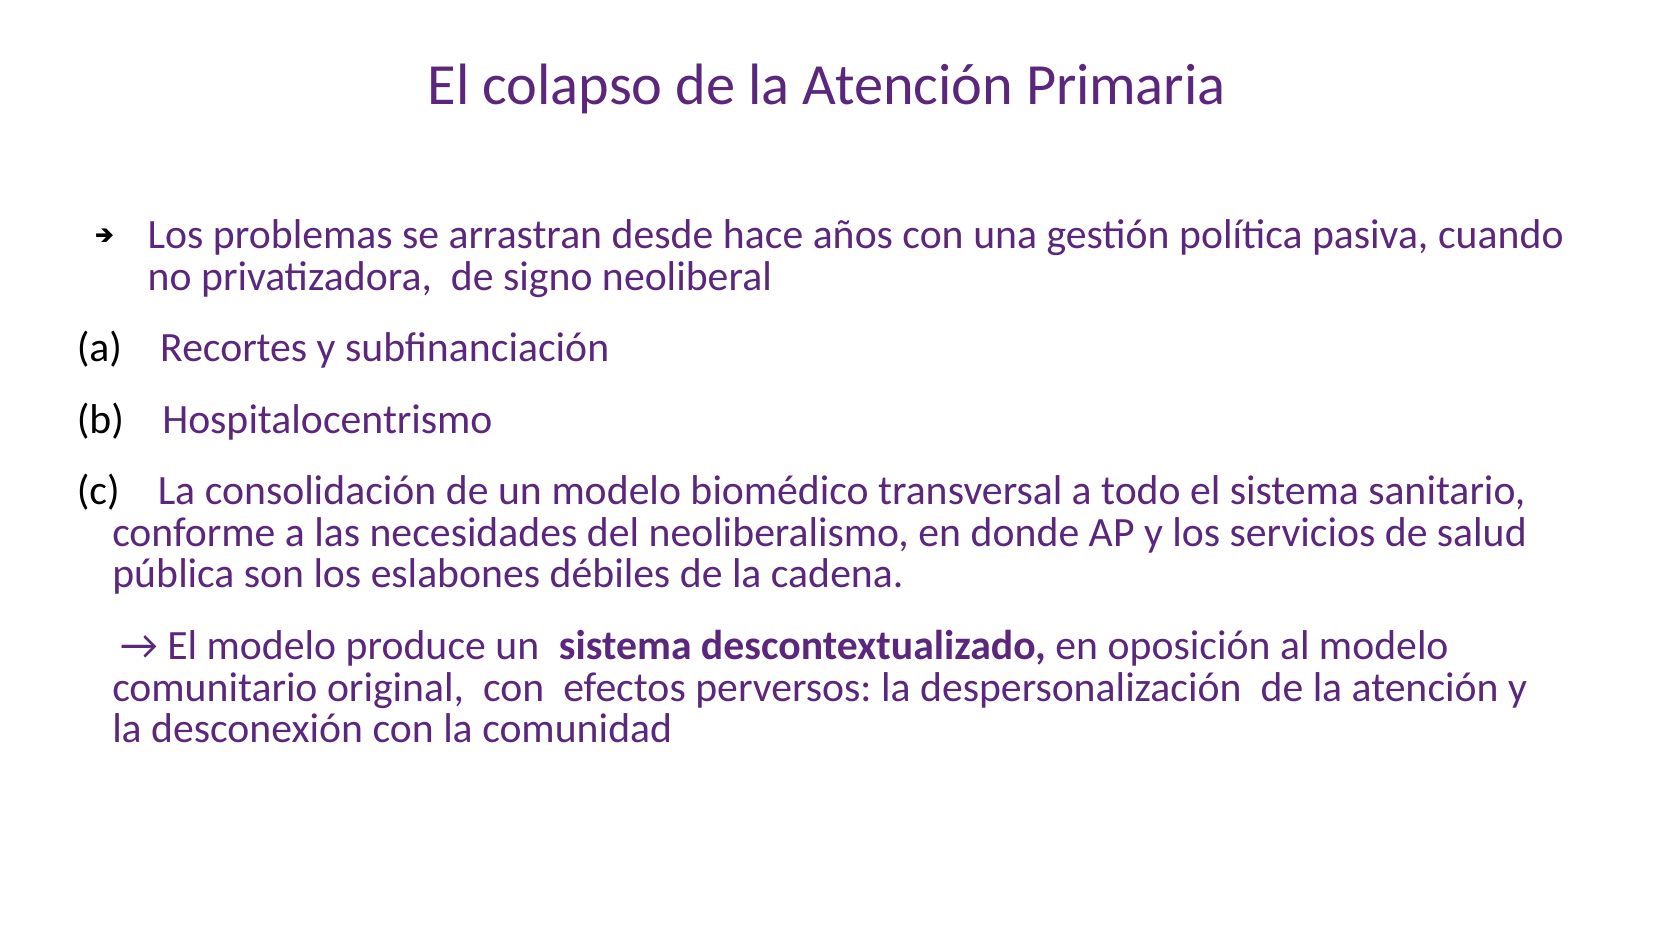

El colapso de la Atención Primaria
# Los problemas se arrastran desde hace años con una gestión política pasiva, cuando no privatizadora, de signo neoliberal
 Recortes y subfinanciación
 Hospitalocentrismo
 La consolidación de un modelo biomédico transversal a todo el sistema sanitario, conforme a las necesidades del neoliberalismo, en donde AP y los servicios de salud pública son los eslabones débiles de la cadena.
→ El modelo produce un sistema descontextualizado, en oposición al modelo comunitario original, con efectos perversos: la despersonalización de la atención y la desconexión con la comunidad